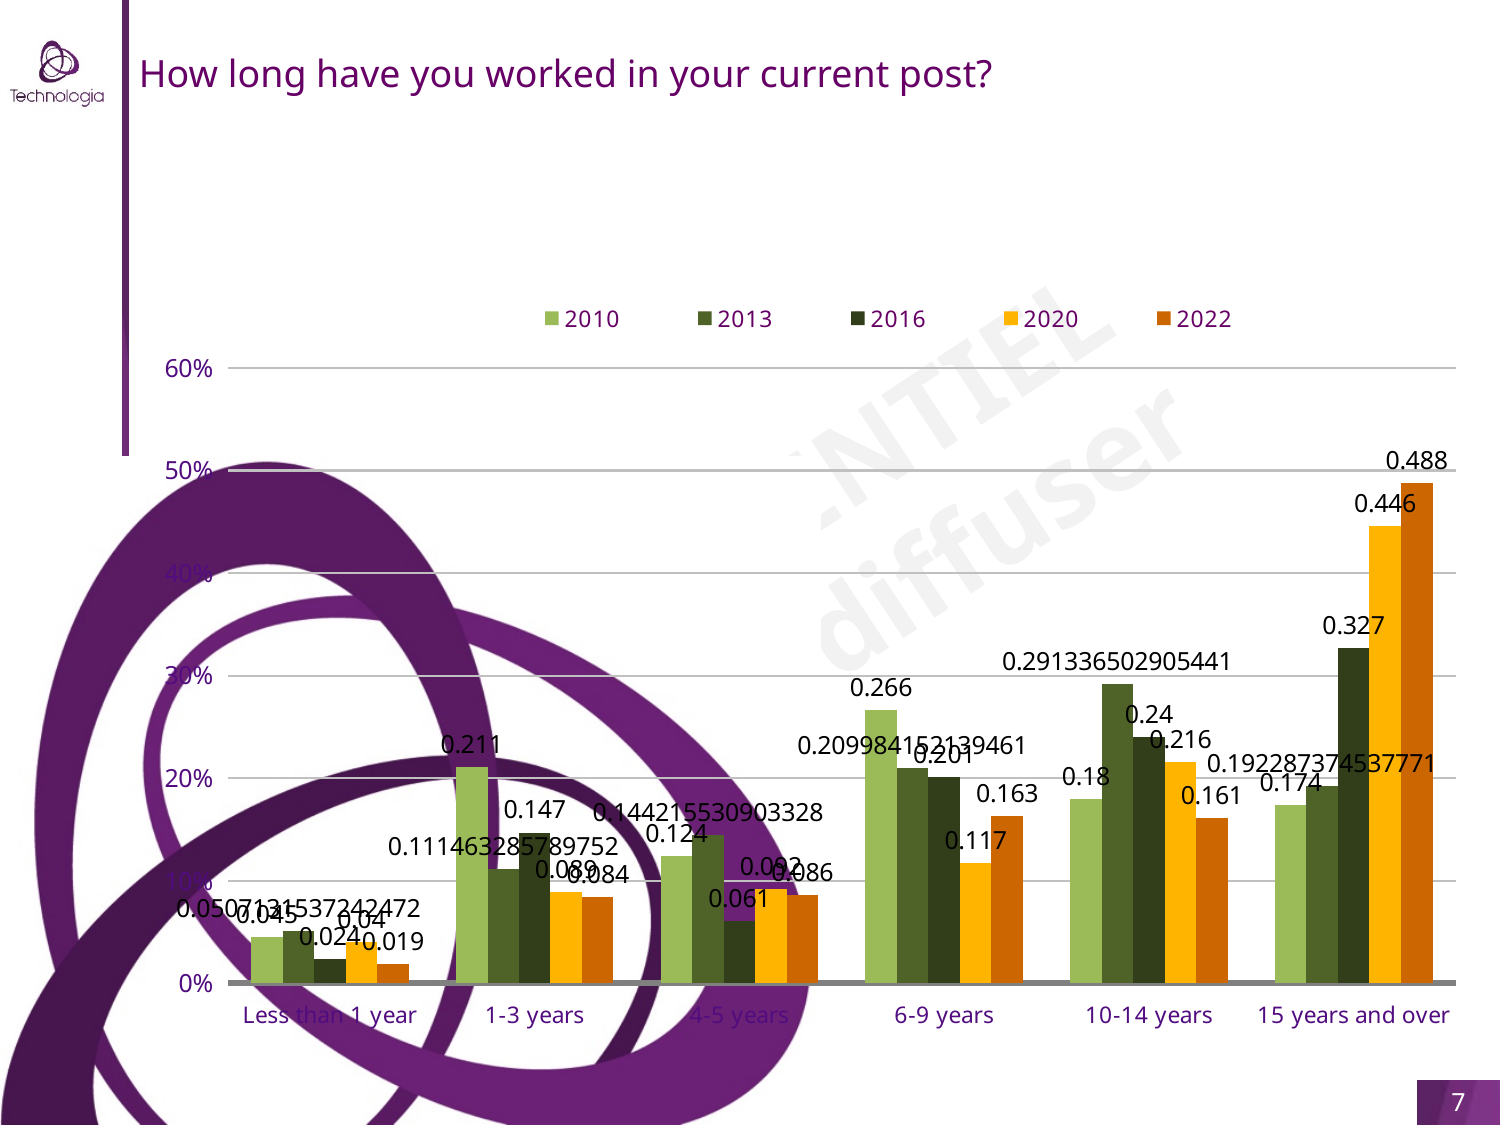

# How long have you worked in your current post?
### Chart
| Category | 2010 | 2013 | 2016 | 2020 | 2022 |
|---|---|---|---|---|---|
| Less than 1 year | 0.045 | 0.0507131537242472 | 0.024 | 0.04 | 0.019 |
| 1-3 years | 0.211 | 0.111463285789752 | 0.147 | 0.089 | 0.084 |
| 4-5 years | 0.124 | 0.144215530903328 | 0.061 | 0.092 | 0.086 |
| 6-9 years | 0.266 | 0.209984152139461 | 0.201 | 0.117 | 0.163 |
| 10-14 years | 0.18 | 0.291336502905441 | 0.24 | 0.216 | 0.161 |
| 15 years and over | 0.174 | 0.192287374537771 | 0.327 | 0.446 | 0.488 |